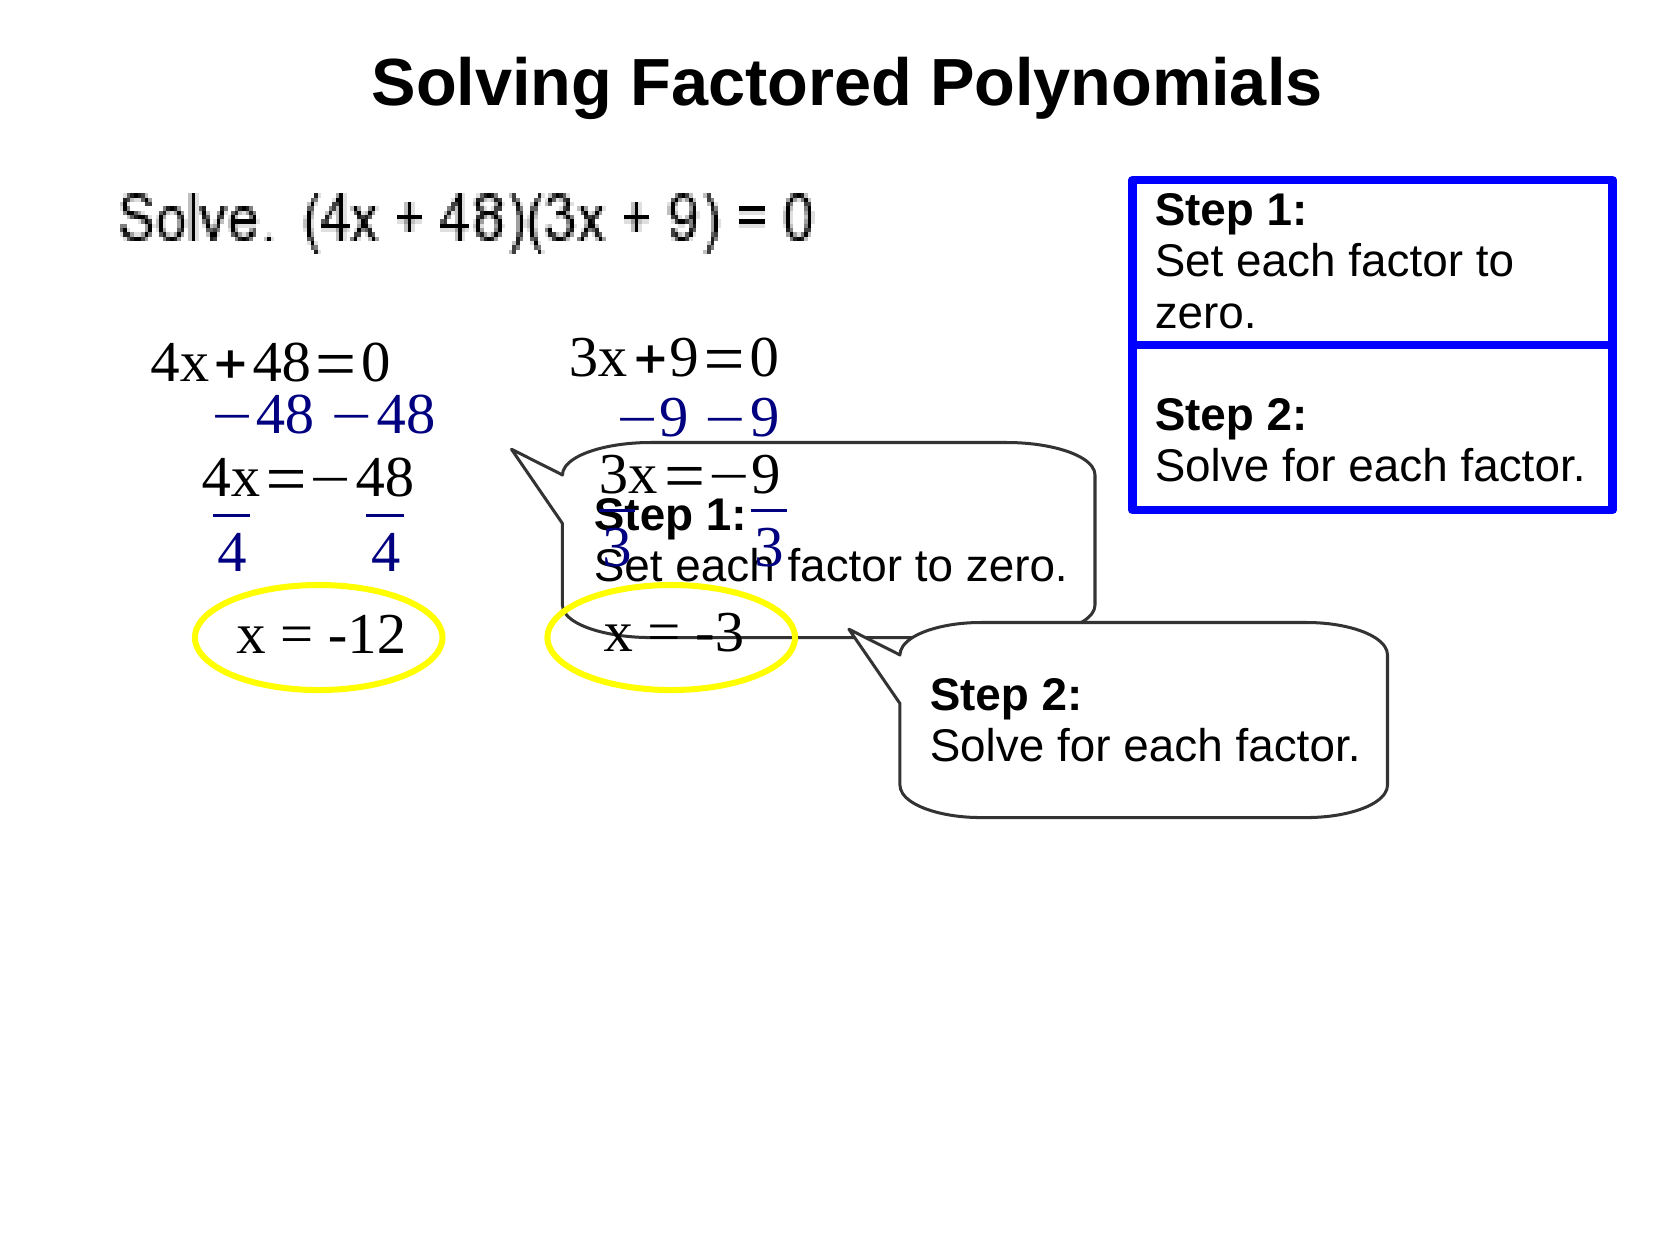

Solving Factored Polynomials
Step 1:
Set each factor to zero.
Step 2:
Solve for each factor.
Step 1:
Set each factor to zero.
Step 2:
Solve for each factor.